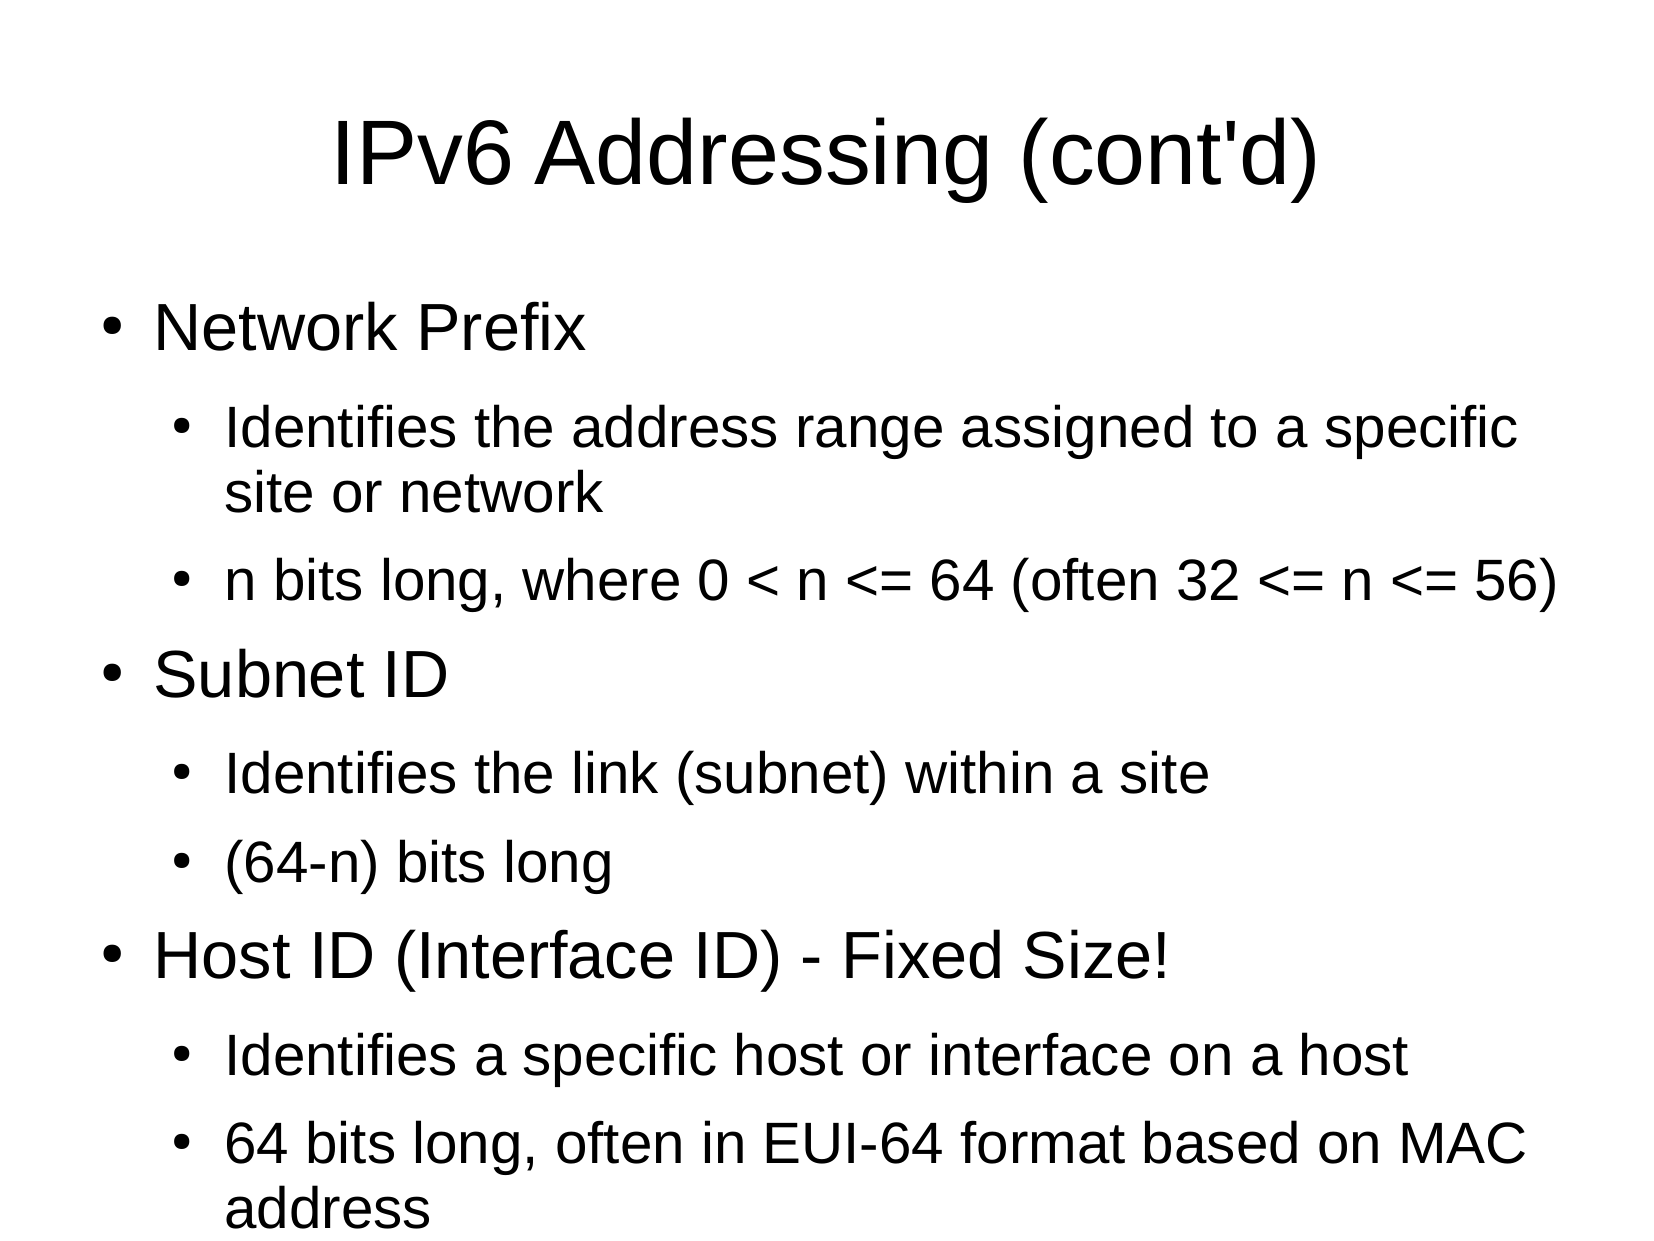

# IPv6 Addressing (cont'd)
Network Prefix
Identifies the address range assigned to a specific site or network
n bits long, where 0 < n <= 64 (often 32 <= n <= 56)
Subnet ID
Identifies the link (subnet) within a site
(64-n) bits long
Host ID (Interface ID) - Fixed Size!
Identifies a specific host or interface on a host
64 bits long, often in EUI-64 format based on MAC address